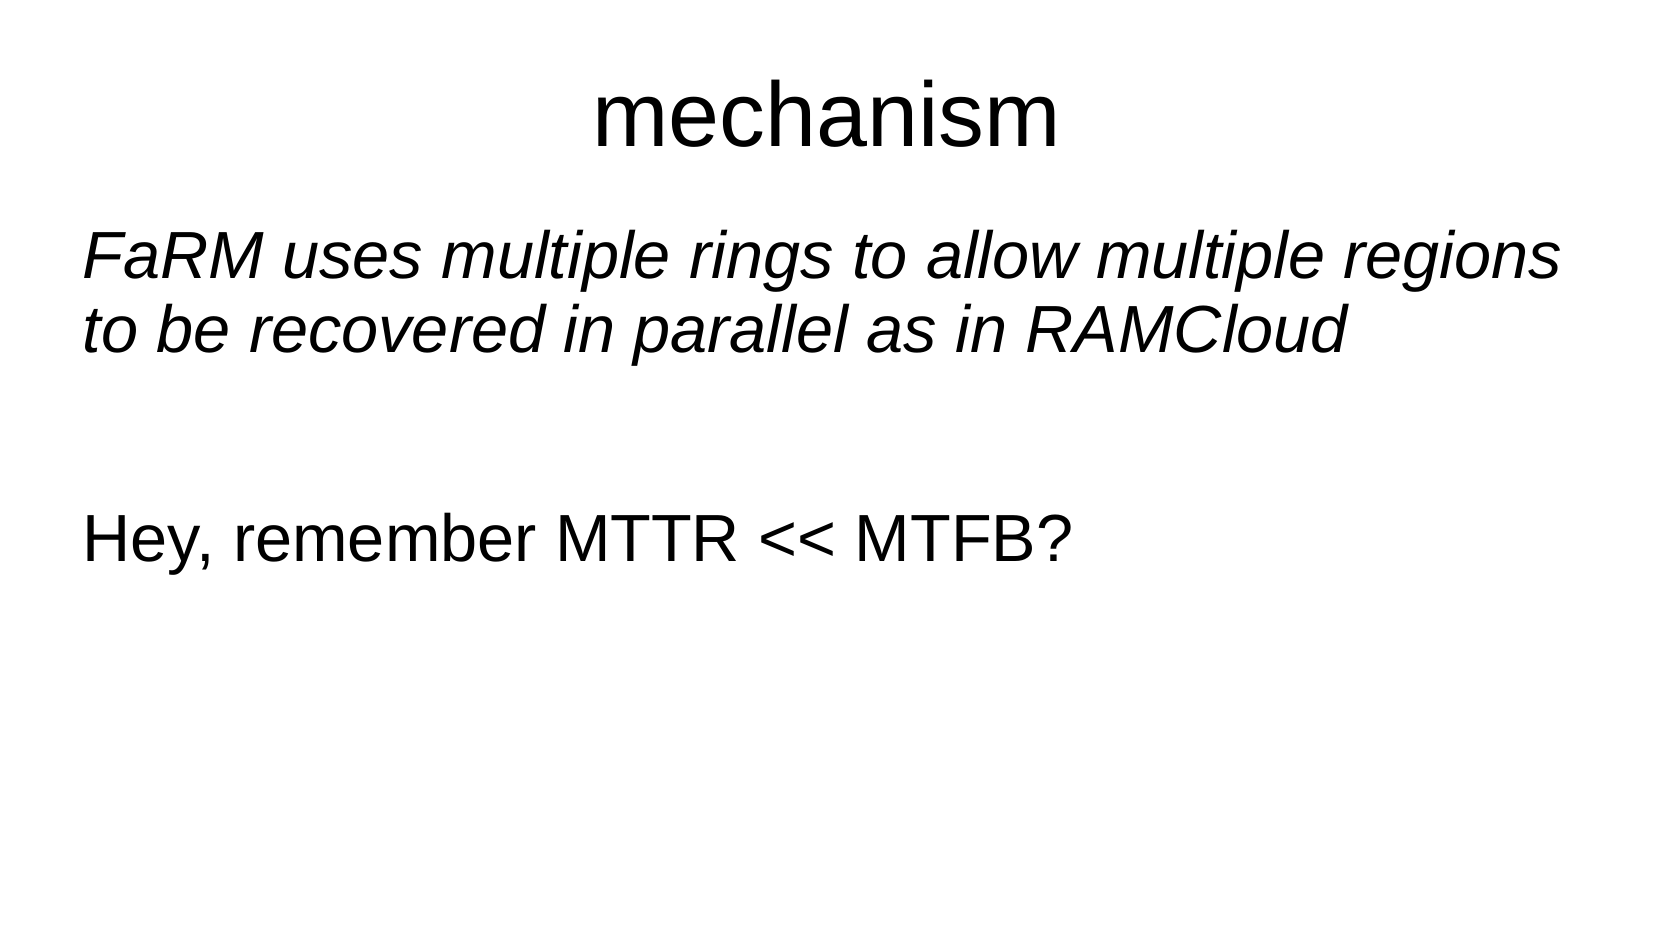

# mechanism
FaRM uses multiple rings to allow multiple regions to be recovered in parallel as in RAMCloud
Hey, remember MTTR << MTFB?